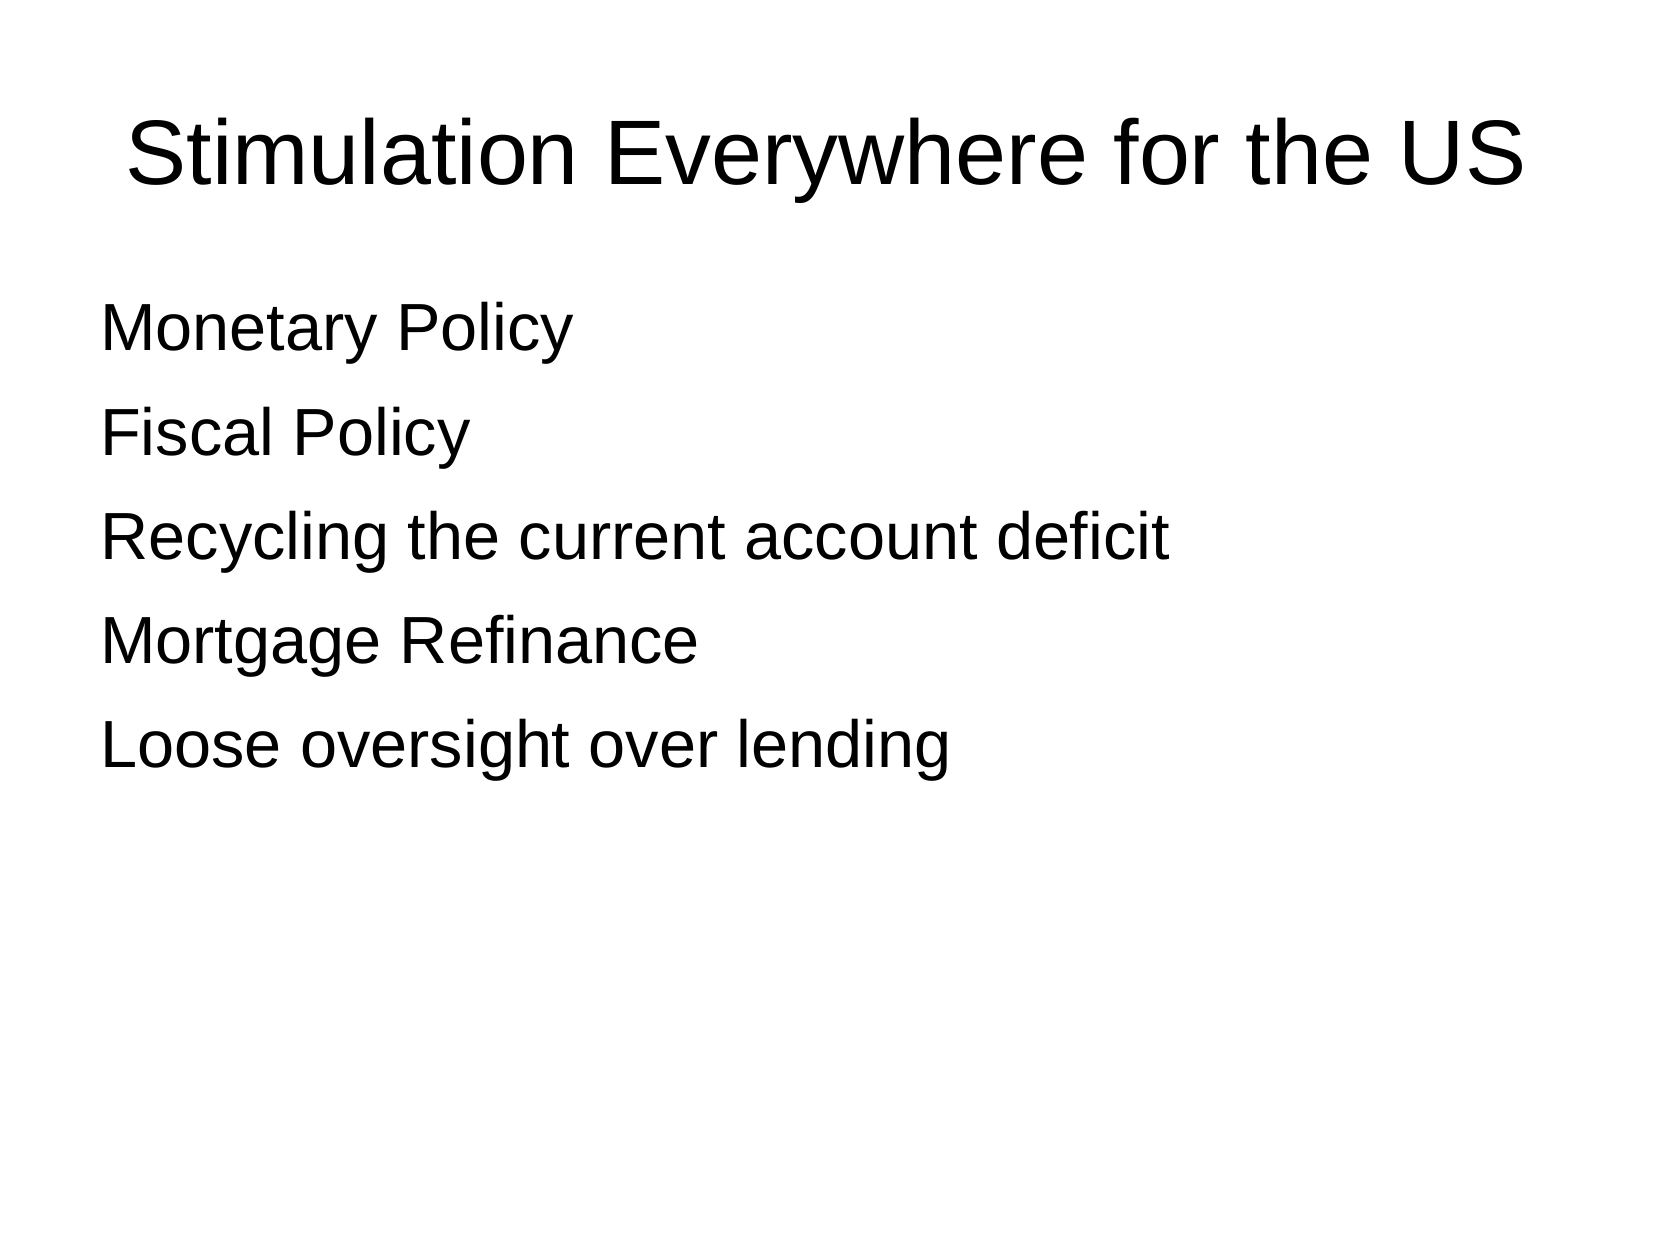

# Stimulation Everywhere for the US
Monetary Policy
Fiscal Policy
Recycling the current account deficit
Mortgage Refinance
Loose oversight over lending